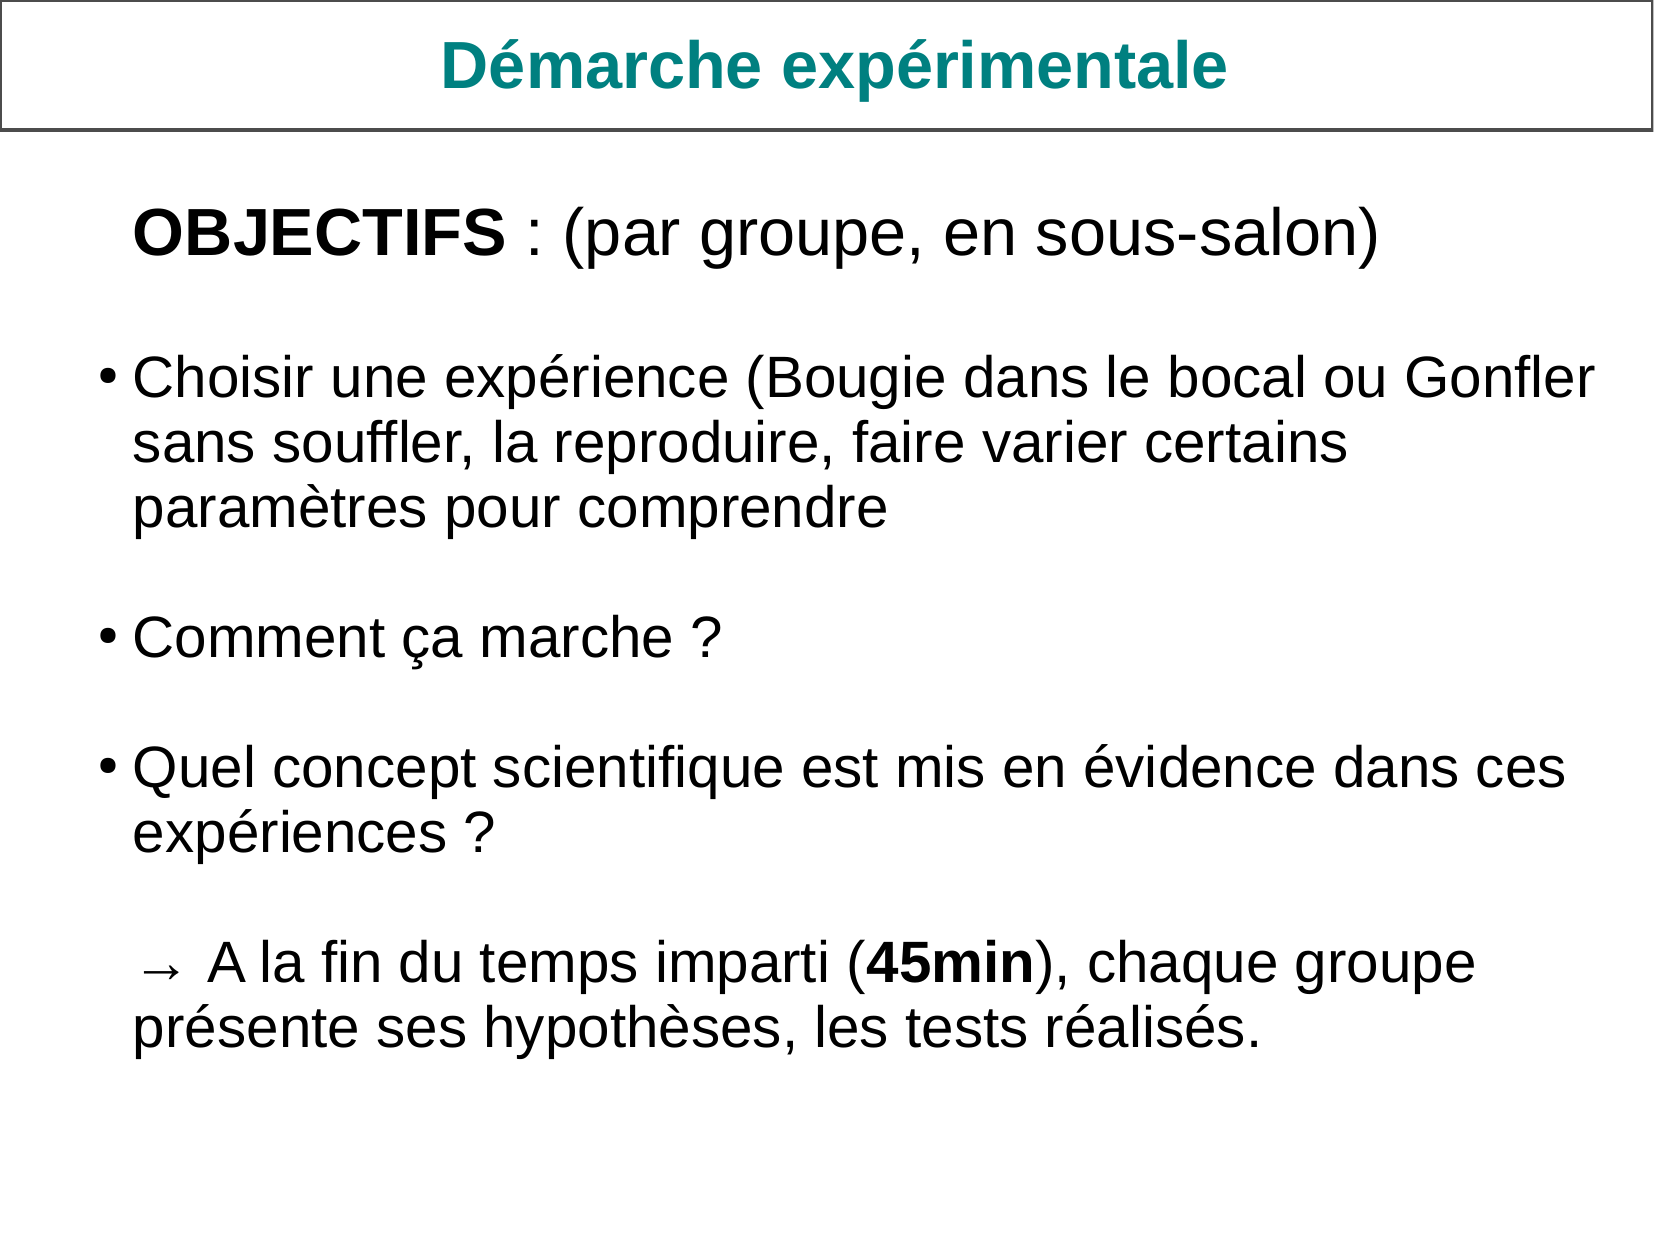

Démarche expérimentale
OBJECTIFS : (par groupe, en sous-salon)
Choisir une expérience (Bougie dans le bocal ou Gonfler sans souffler, la reproduire, faire varier certains paramètres pour comprendre
Comment ça marche ?
Quel concept scientifique est mis en évidence dans ces expériences ?
→ A la fin du temps imparti (45min), chaque groupe présente ses hypothèses, les tests réalisés.